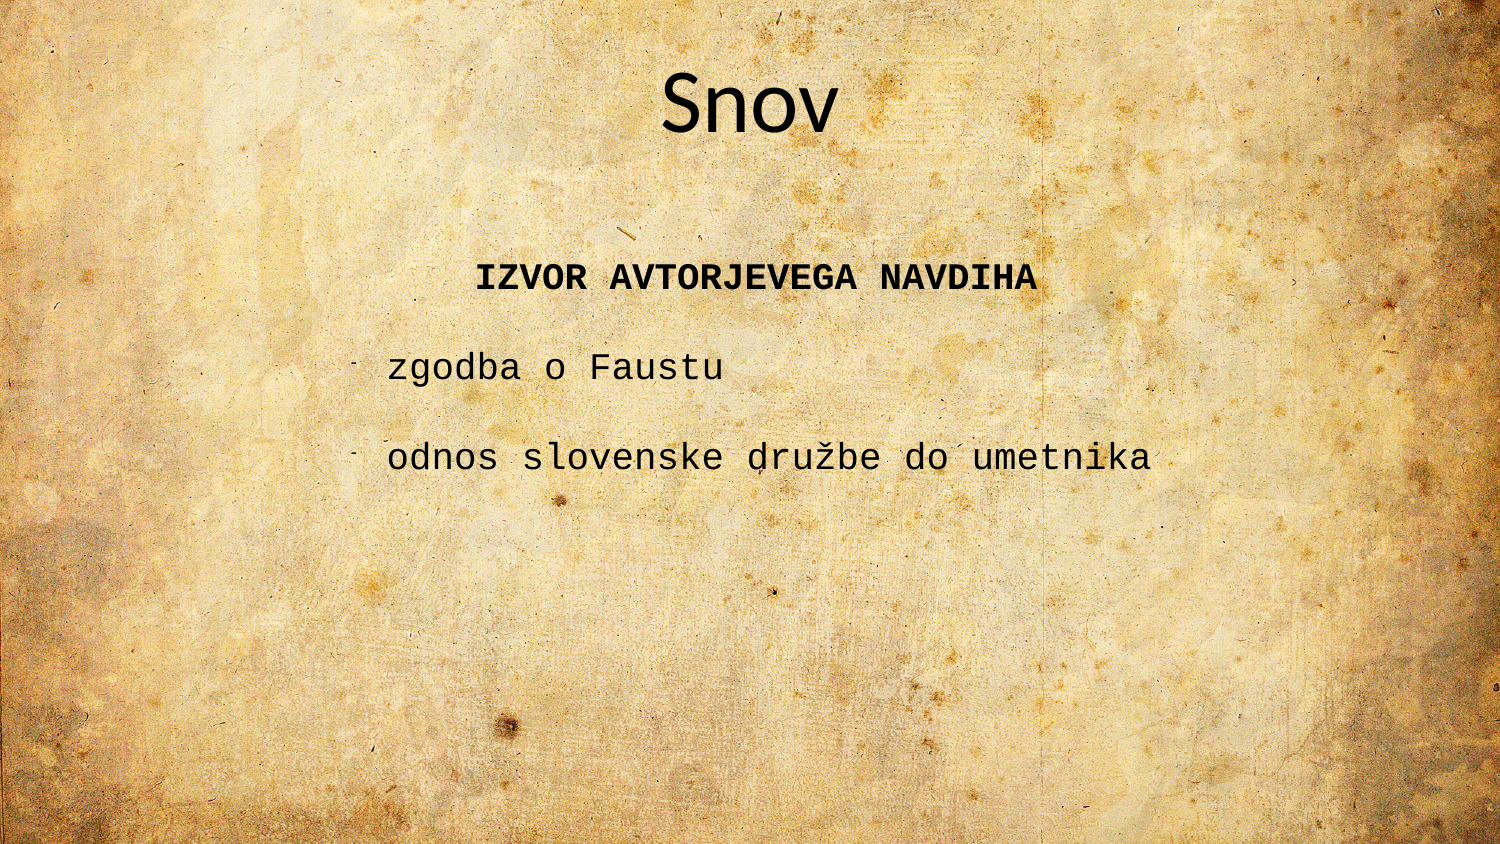

# Snov
IZVOR AVTORJEVEGA NAVDIHA
zgodba o Faustu
odnos slovenske družbe do umetnika